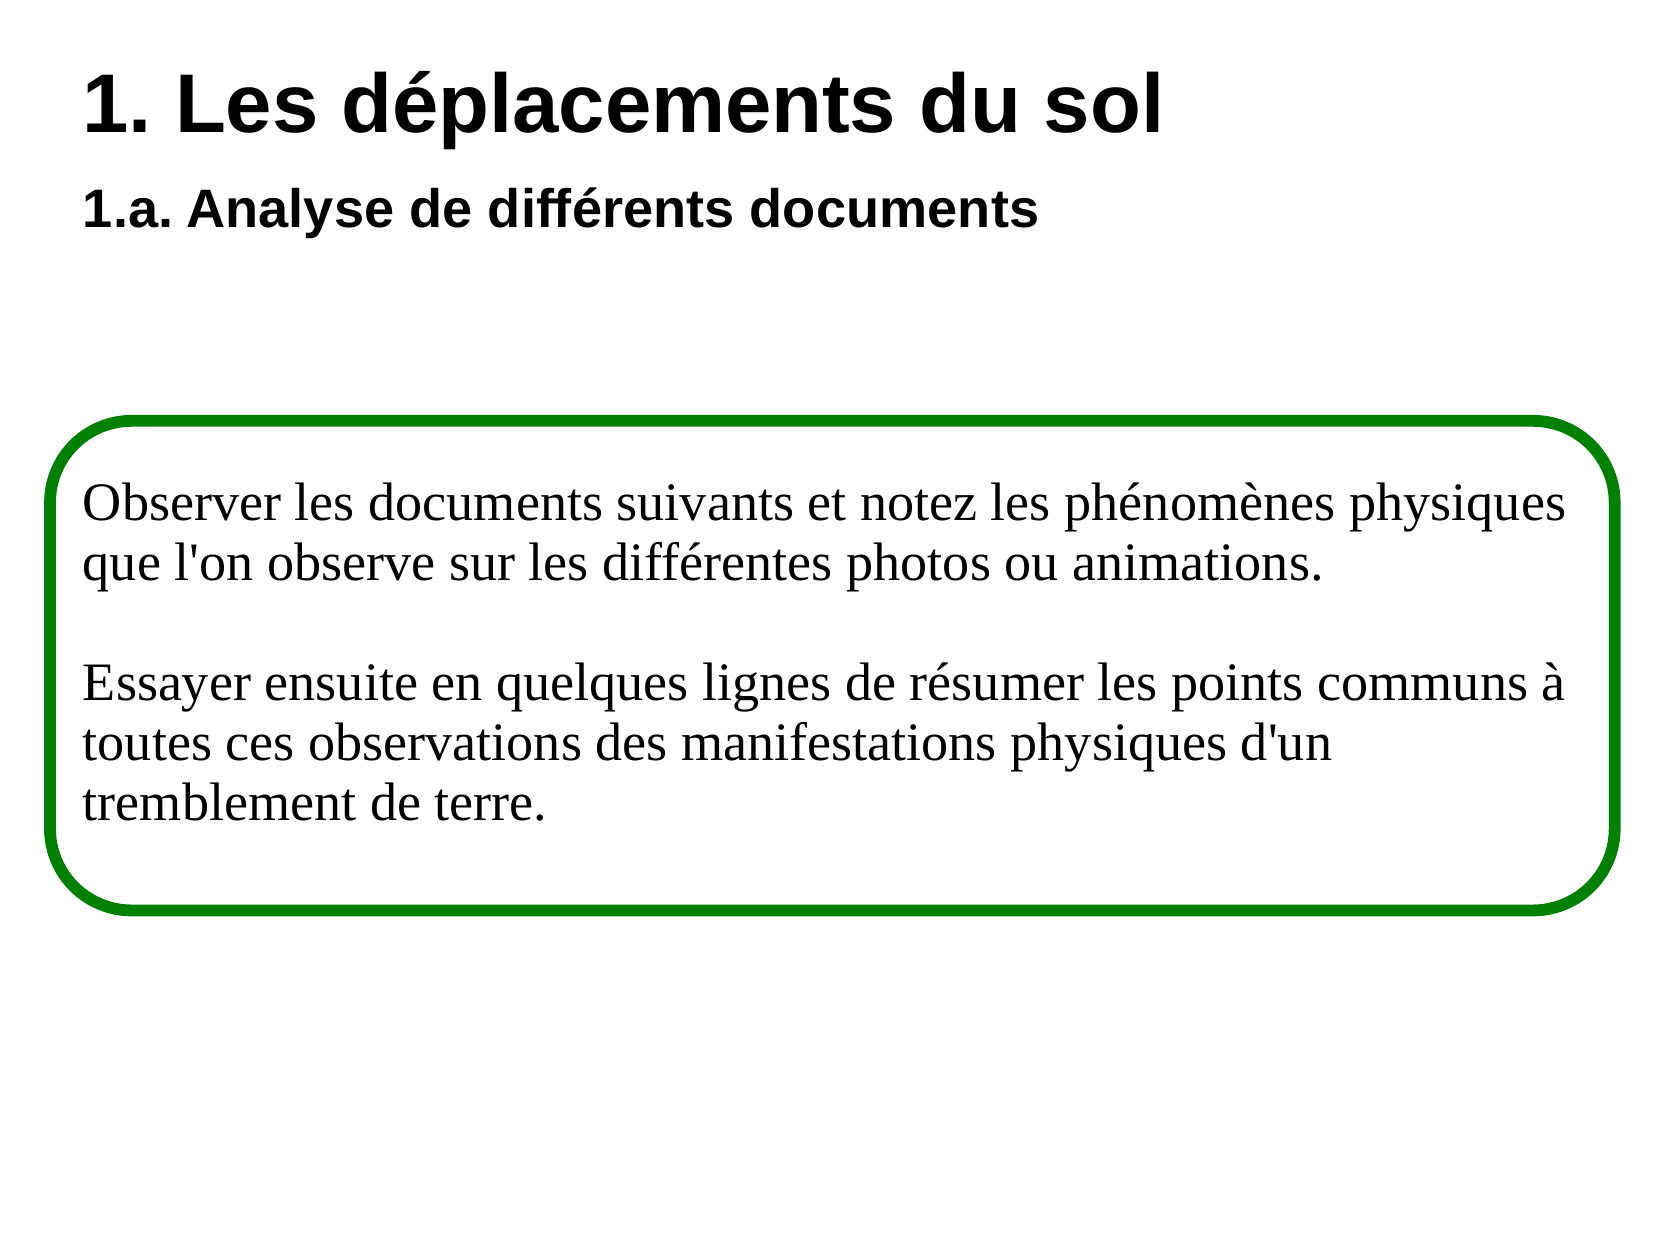

# 1. Les déplacements du sol
1.a. Analyse de différents documents
Observer les documents suivants et notez les phénomènes physiques que l'on observe sur les différentes photos ou animations.
Essayer ensuite en quelques lignes de résumer les points communs à toutes ces observations des manifestations physiques d'un tremblement de terre.